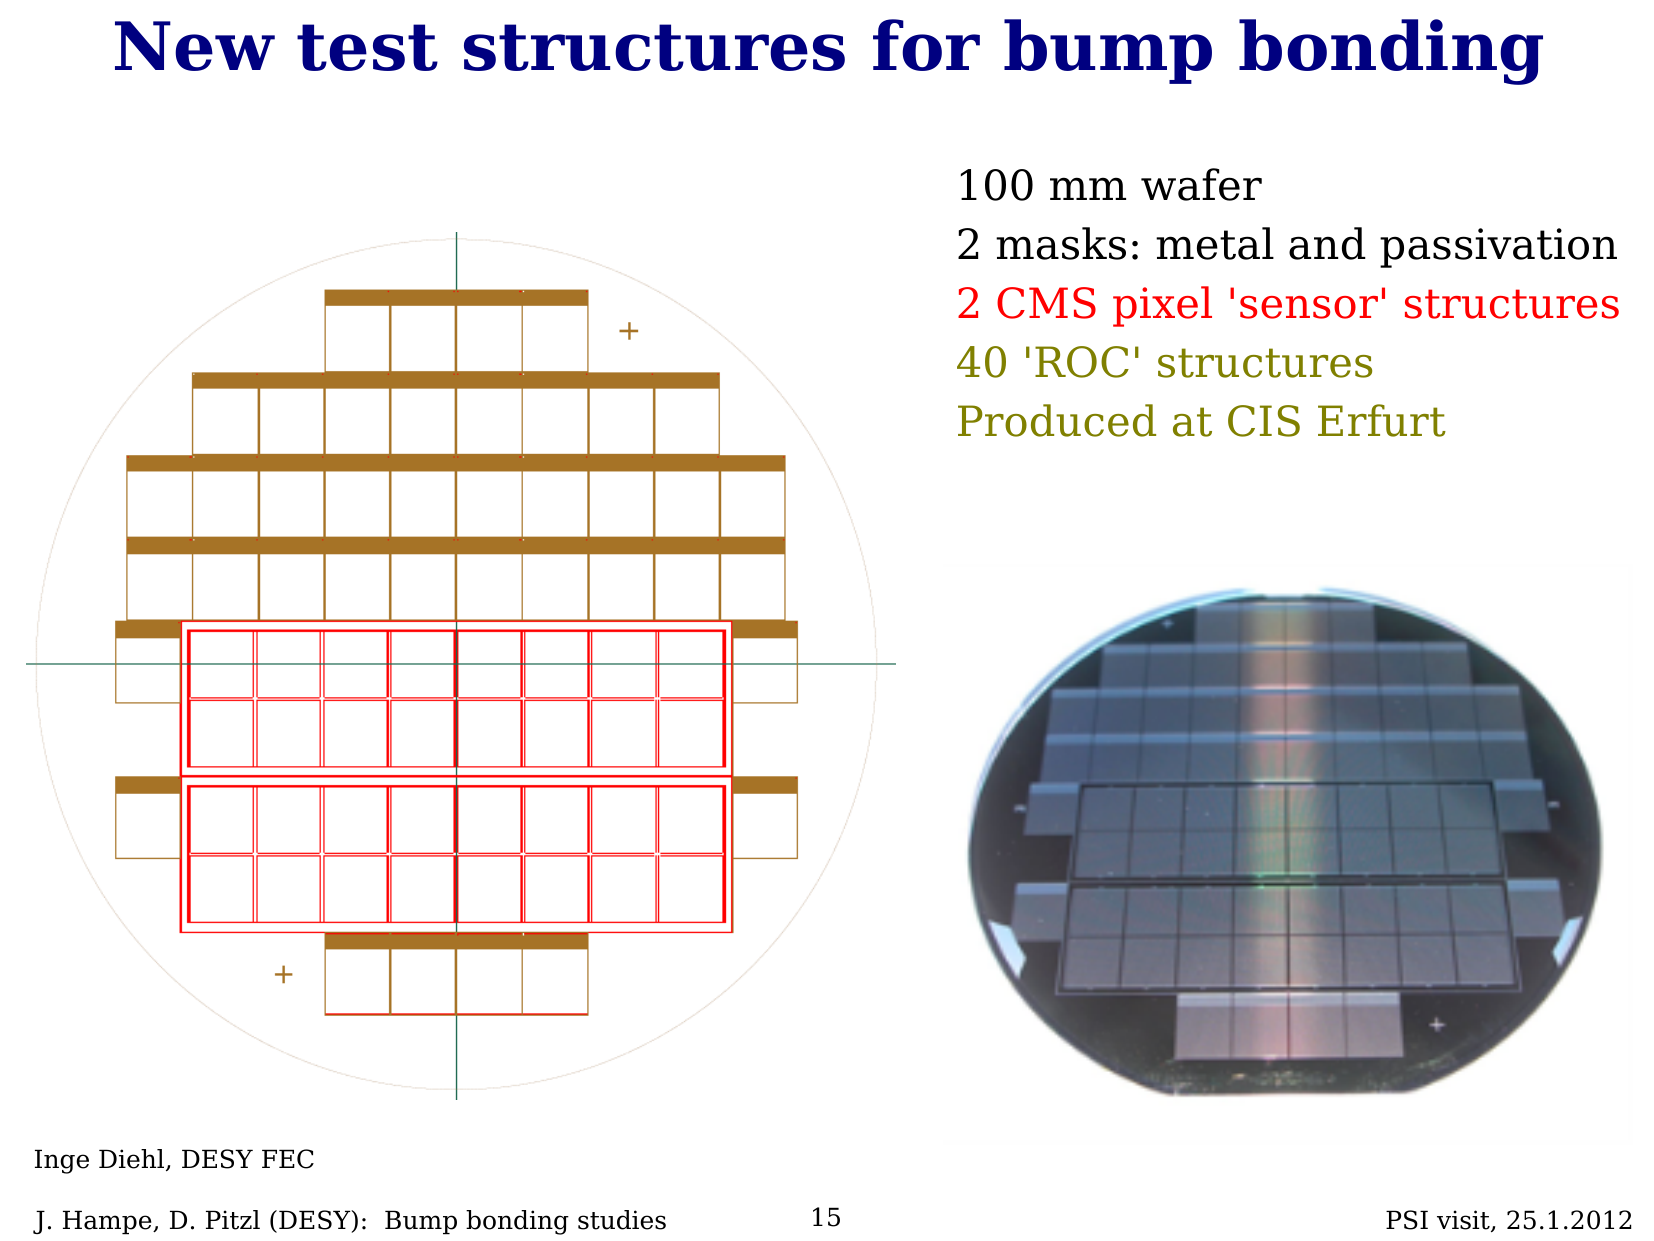

# New test structures for bump bonding
100 mm wafer
2 masks: metal and passivation
2 CMS pixel 'sensor' structures
40 'ROC' structures
Produced at CIS Erfurt
Inge Diehl, DESY FEC